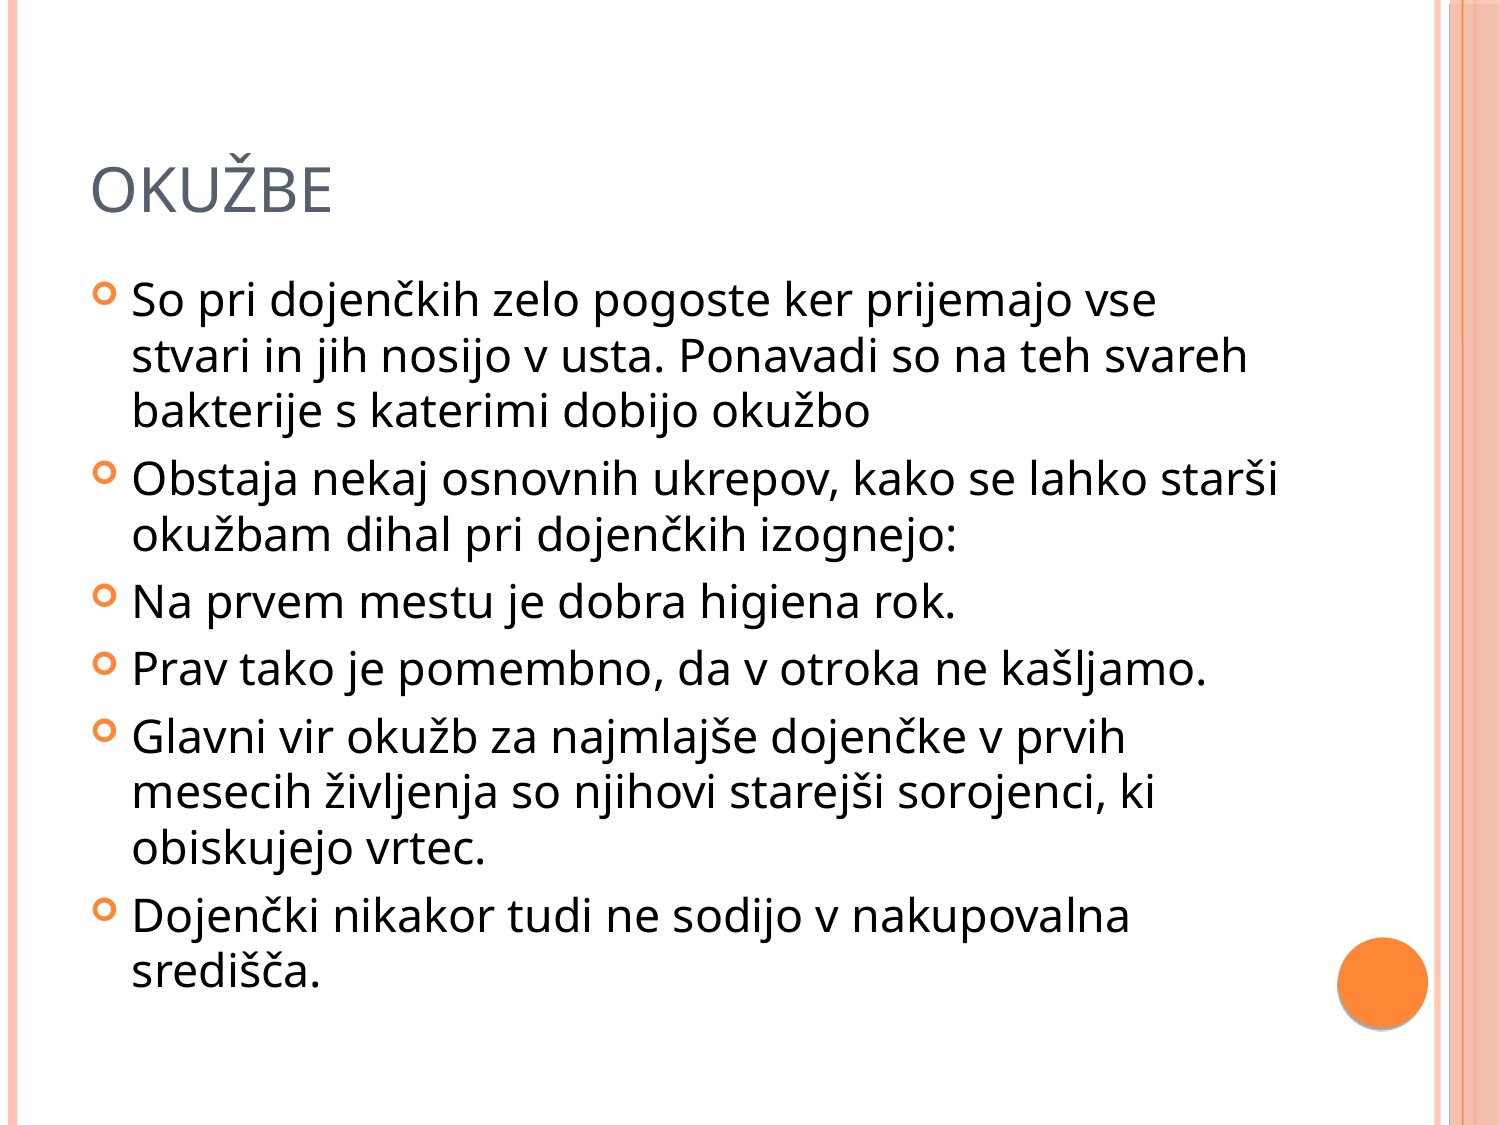

# OKUŽBE
So pri dojenčkih zelo pogoste ker prijemajo vse stvari in jih nosijo v usta. Ponavadi so na teh svareh bakterije s katerimi dobijo okužbo
Obstaja nekaj osnovnih ukrepov, kako se lahko starši okužbam dihal pri dojenčkih izognejo:
Na prvem mestu je dobra higiena rok.
Prav tako je pomembno, da v otroka ne kašljamo.
Glavni vir okužb za najmlajše dojenčke v prvih mesecih življenja so njihovi starejši sorojenci, ki obiskujejo vrtec.
Dojenčki nikakor tudi ne sodijo v nakupovalna središča.